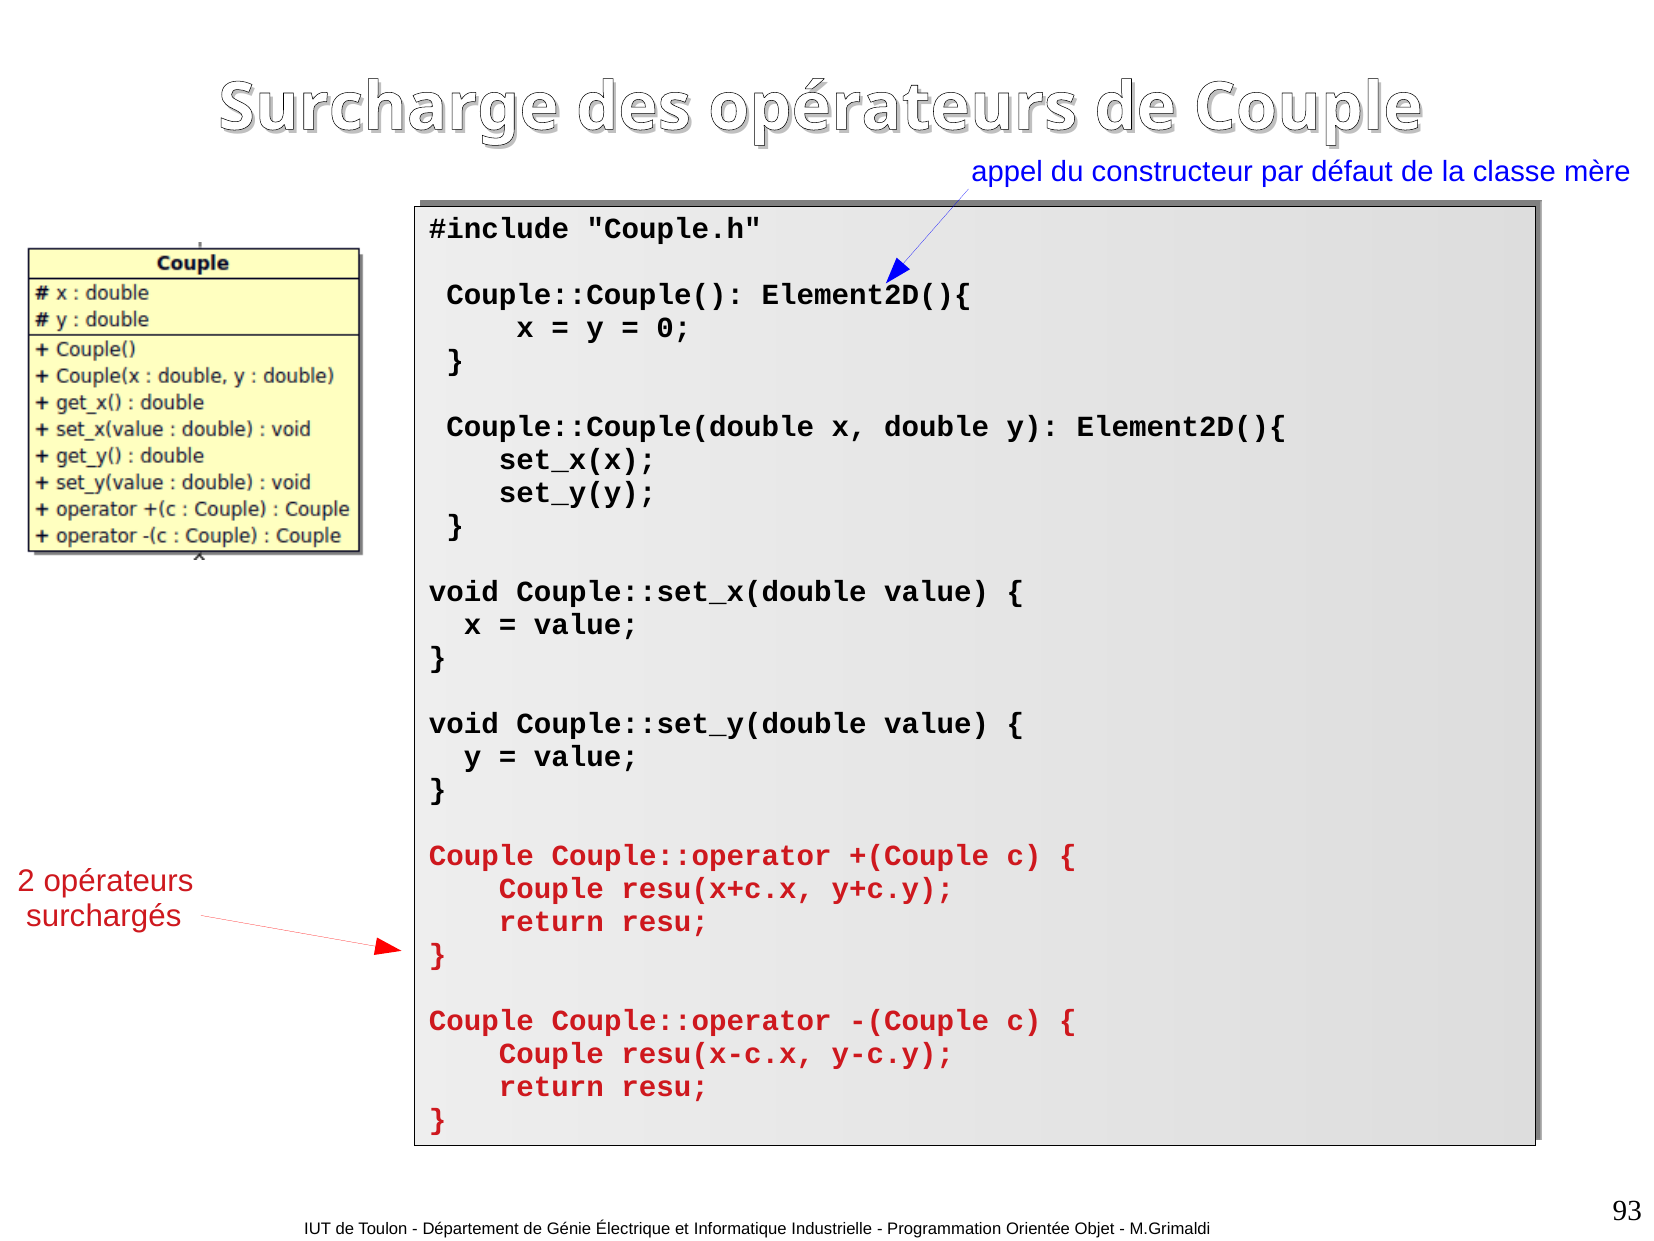

# Surcharge des opérateurs de Couple
appel du constructeur par défaut de la classe mère
#include "Couple.h"
 Couple::Couple(): Element2D(){
 x = y = 0;
 }
 Couple::Couple(double x, double y): Element2D(){
 set_x(x);
 set_y(y);
 }
void Couple::set_x(double value) {
 x = value;
}
void Couple::set_y(double value) {
 y = value;
}
Couple Couple::operator +(Couple c) {
 Couple resu(x+c.x, y+c.y);
 return resu;
}
Couple Couple::operator -(Couple c) {
 Couple resu(x-c.x, y-c.y);
 return resu;
}
2 opérateurs
 surchargés